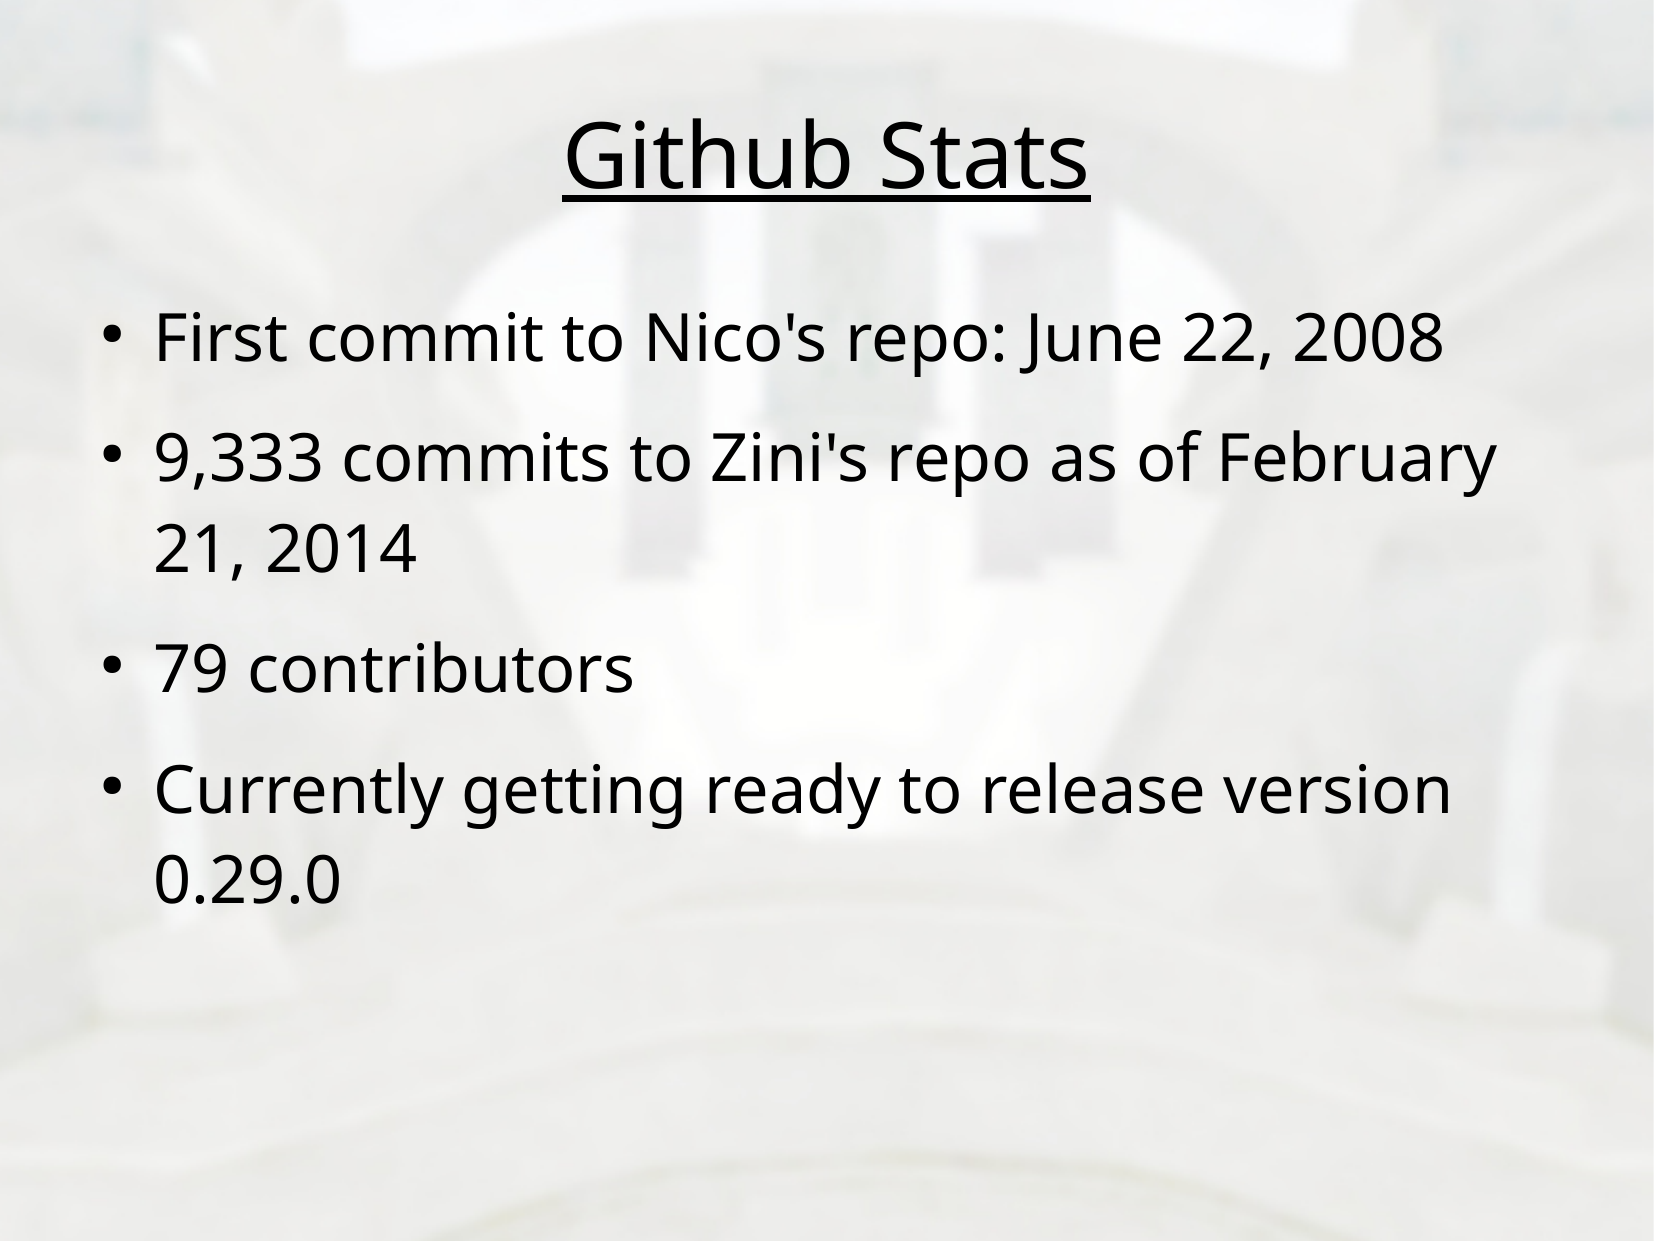

# Github Stats
First commit to Nico's repo: June 22, 2008
9,333 commits to Zini's repo as of February 21, 2014
79 contributors
Currently getting ready to release version 0.29.0